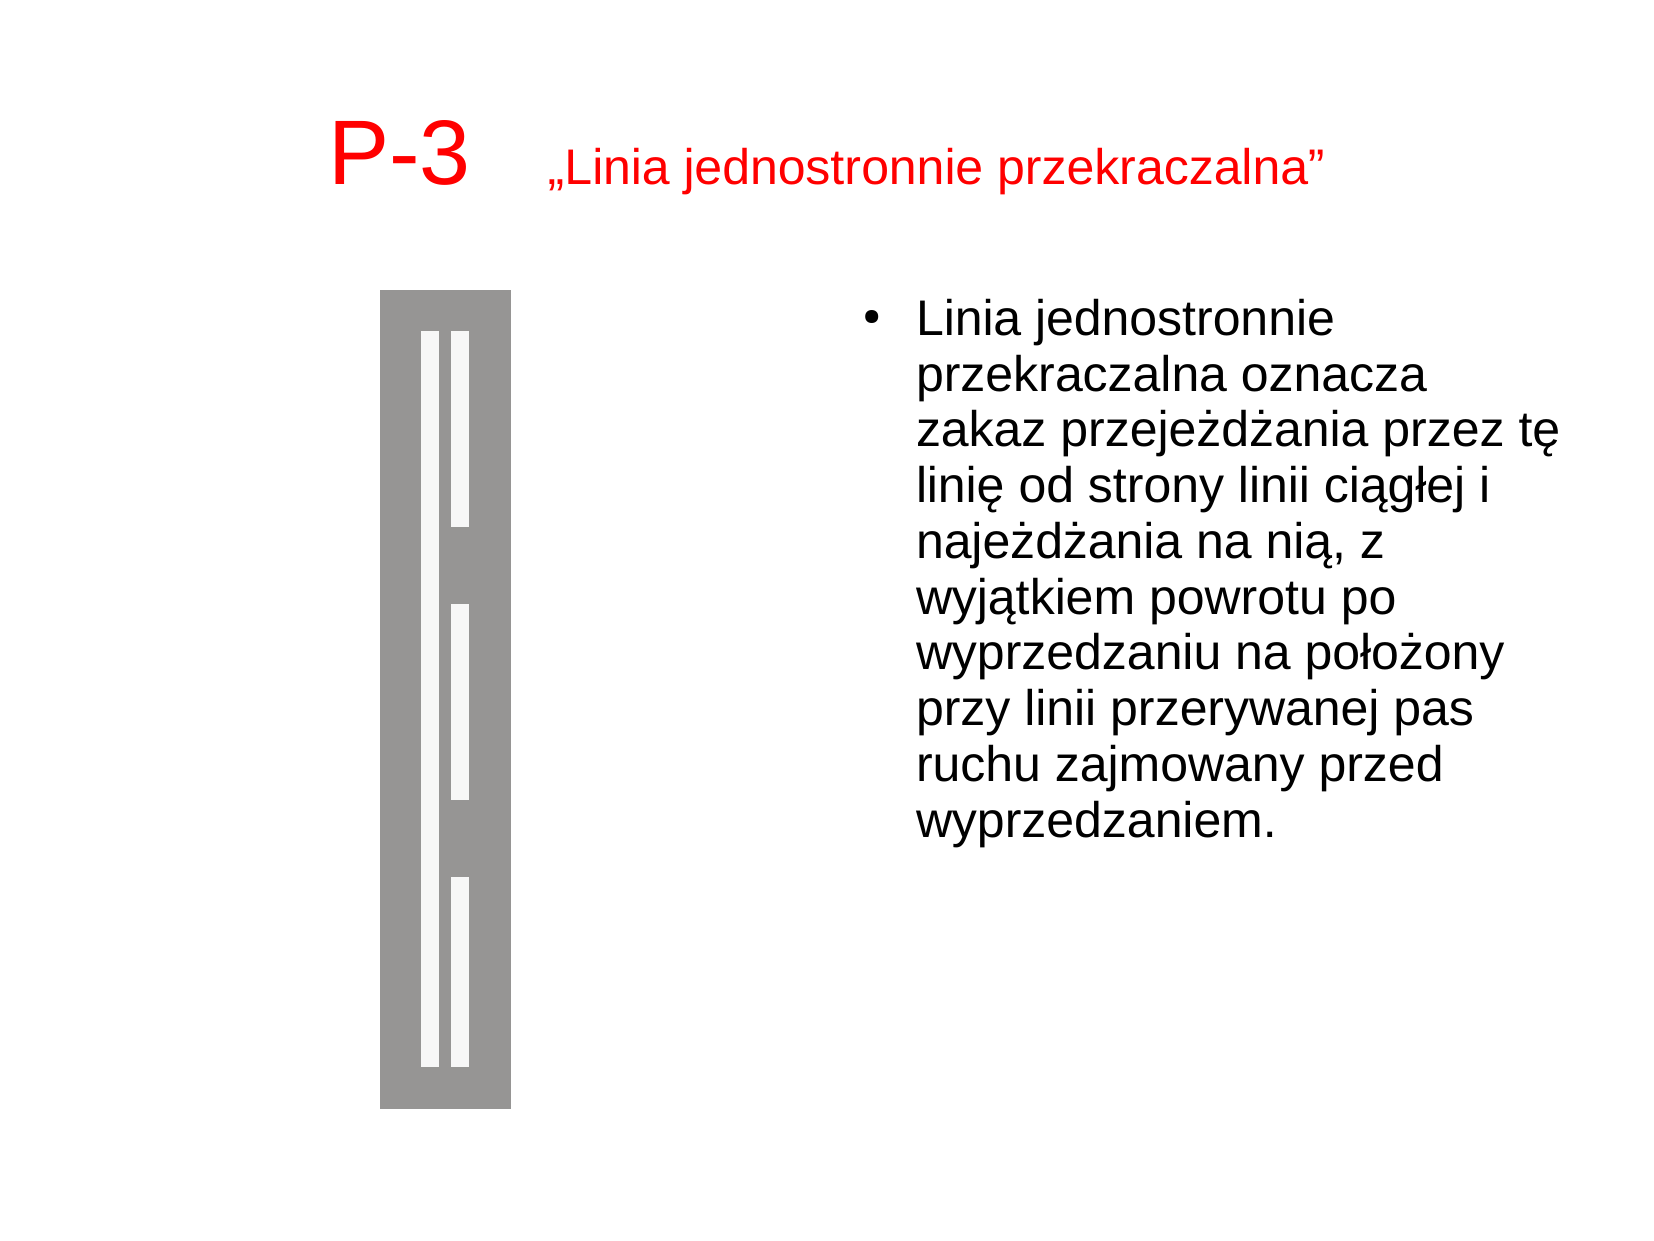

# P-3 „Linia jednostronnie przekraczalna”
Linia jednostronnie przekraczalna oznacza zakaz przejeżdżania przez tę linię od strony linii ciągłej i najeżdżania na nią, z wyjątkiem powrotu po wyprzedzaniu na położony przy linii przerywanej pas ruchu zajmowany przed wyprzedzaniem.